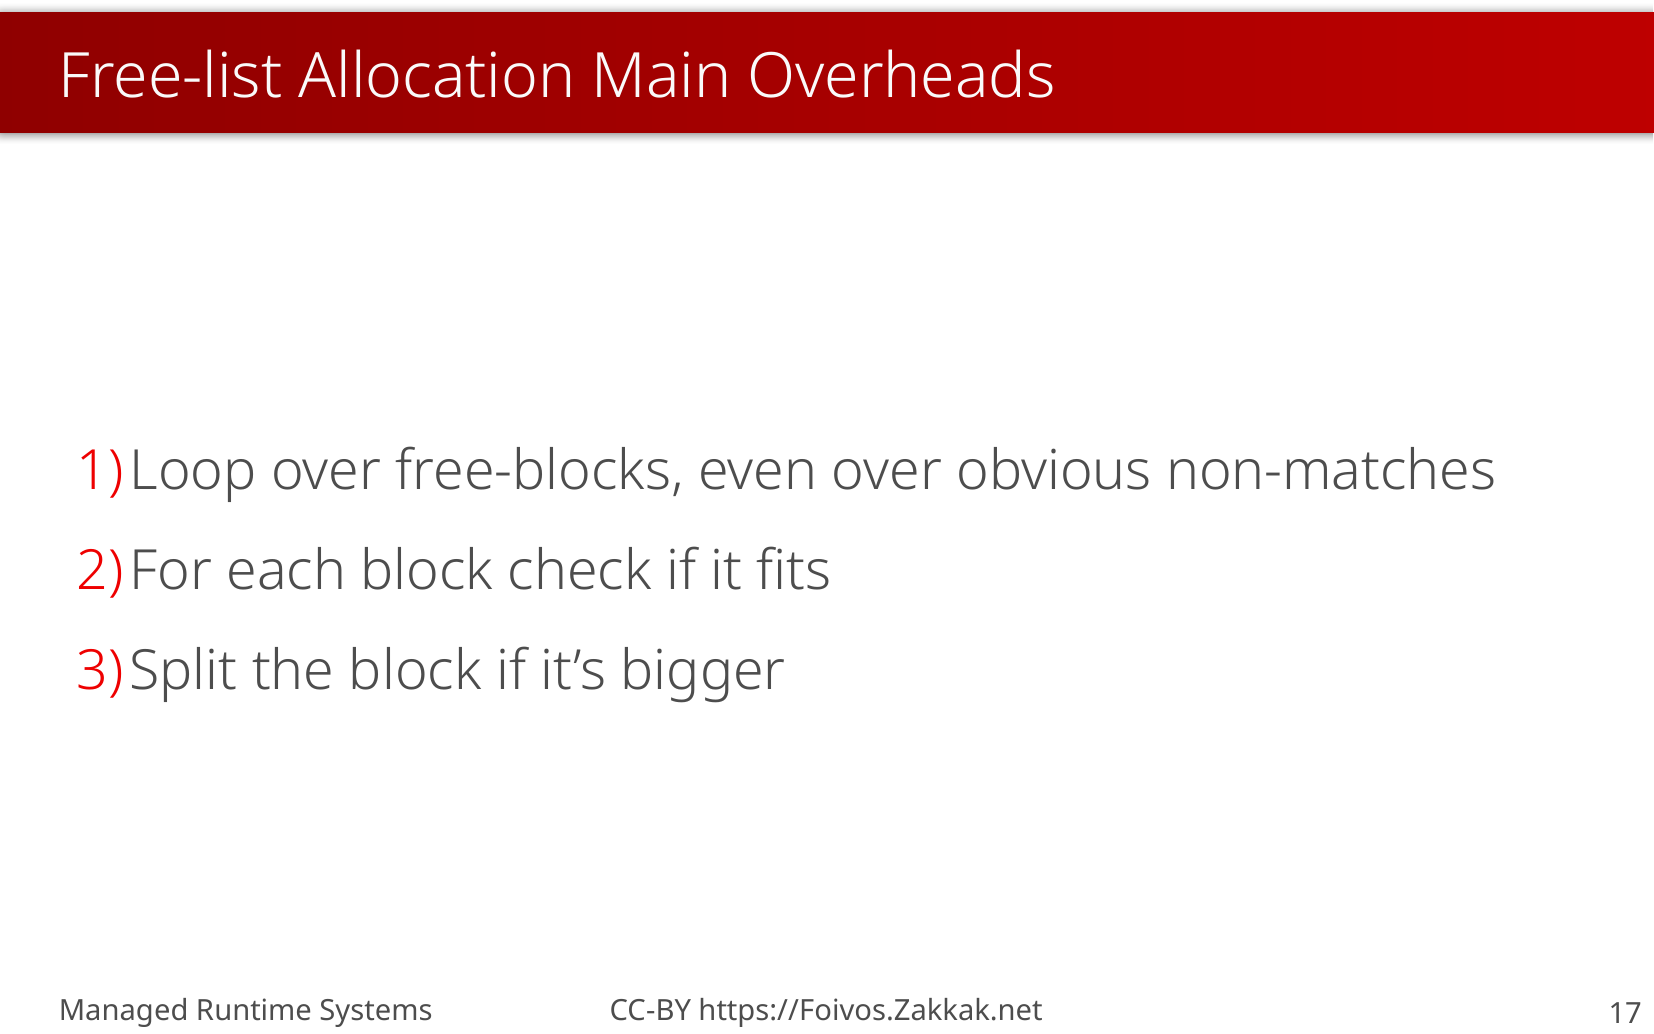

# Free-list Allocation Main Overheads
Loop over free-blocks, even over obvious non-matches
For each block check if it fits
Split the block if it’s bigger
Managed Runtime Systems
CC-BY https://Foivos.Zakkak.net
17